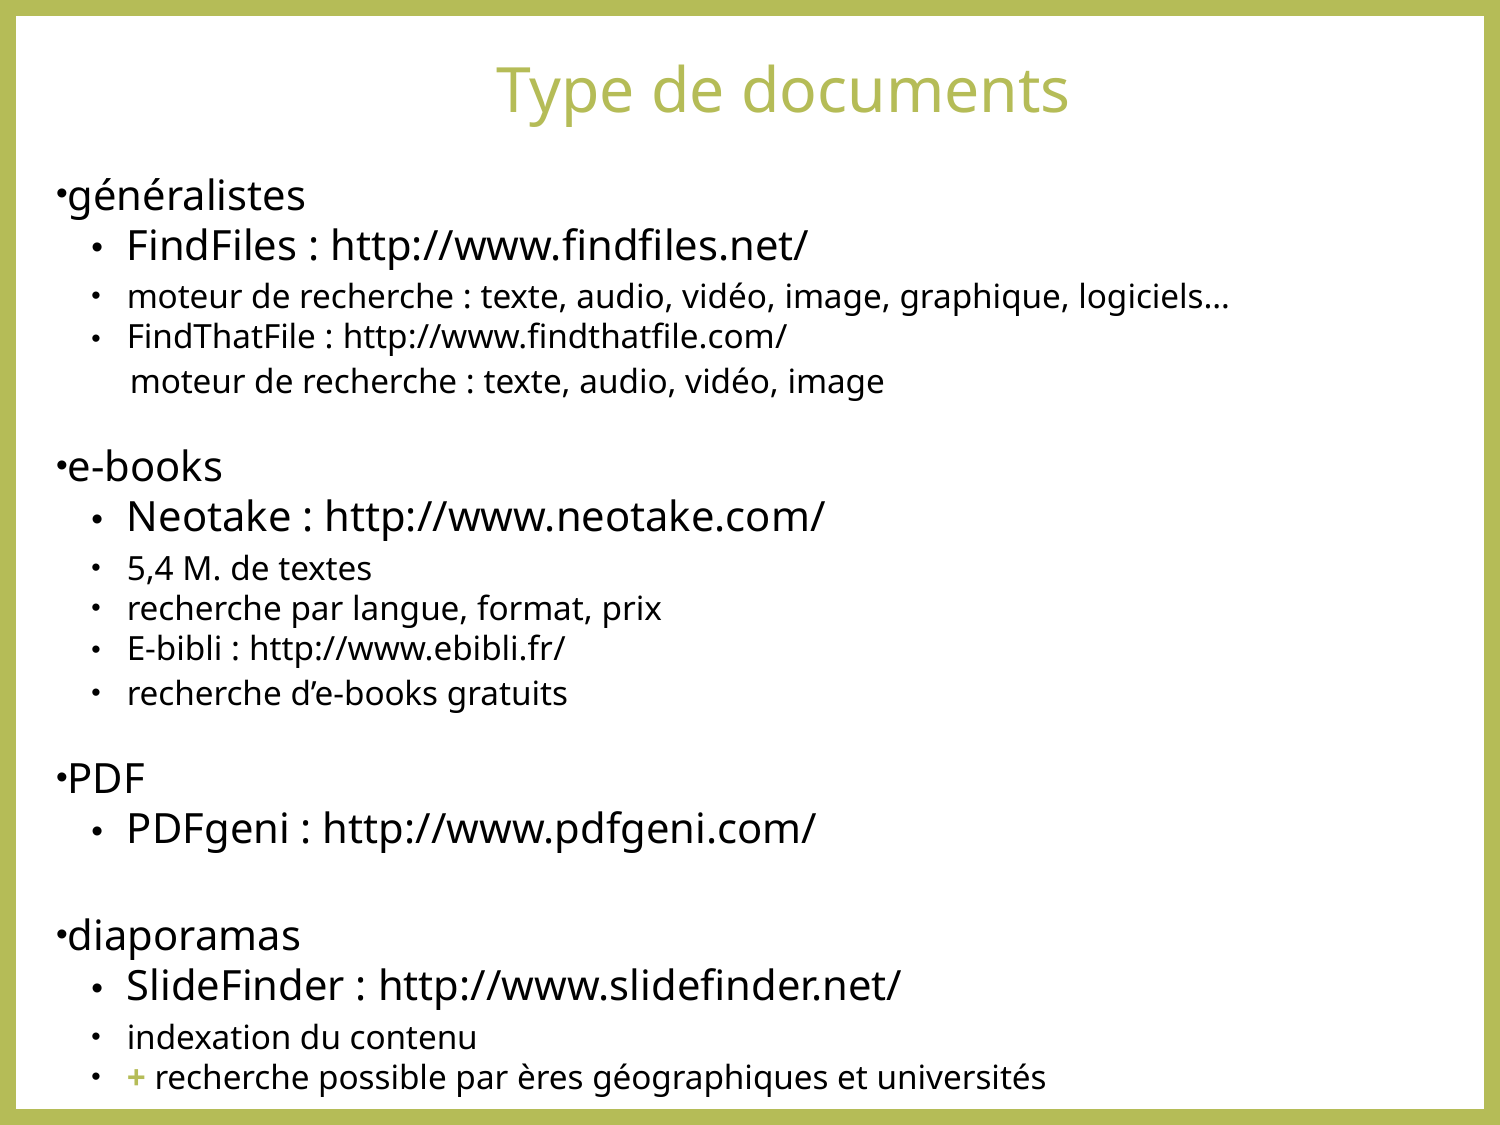

Type de documents
généralistes
FindFiles : http://www.findfiles.net/
moteur de recherche : texte, audio, vidéo, image, graphique, logiciels…
FindThatFile : http://www.findthatfile.com/
	moteur de recherche : texte, audio, vidéo, image
e-books
Neotake : http://www.neotake.com/
5,4 M. de textes
recherche par langue, format, prix
E-bibli : http://www.ebibli.fr/
recherche d’e-books gratuits
PDF
PDFgeni : http://www.pdfgeni.com/
diaporamas
SlideFinder : http://www.slidefinder.net/
indexation du contenu
+ recherche possible par ères géographiques et universités